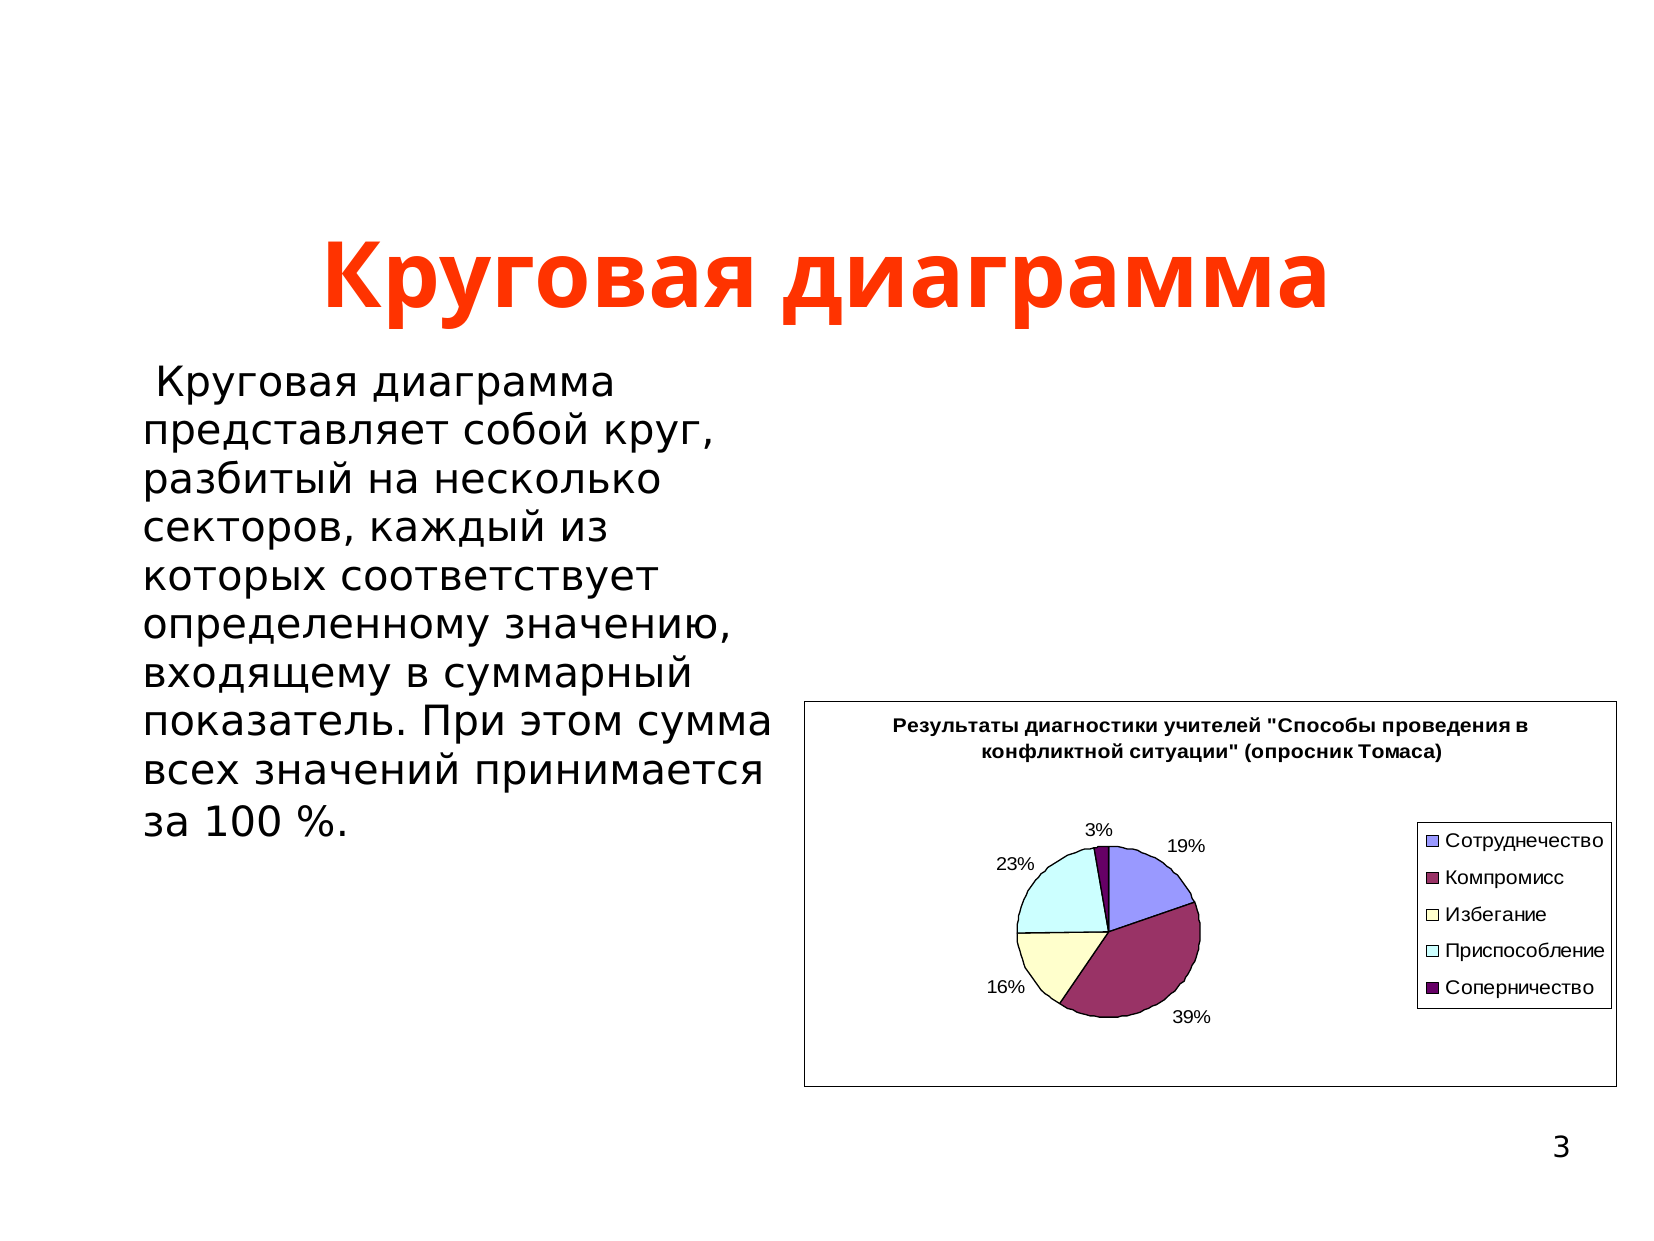

# Круговая диаграмма
 Круговая диаграмма представляет собой круг, разбитый на несколько секторов, каждый из которых соответствует определенному значению, входящему в суммарный показатель. При этом сумма всех значений принимается за 100 %.
3